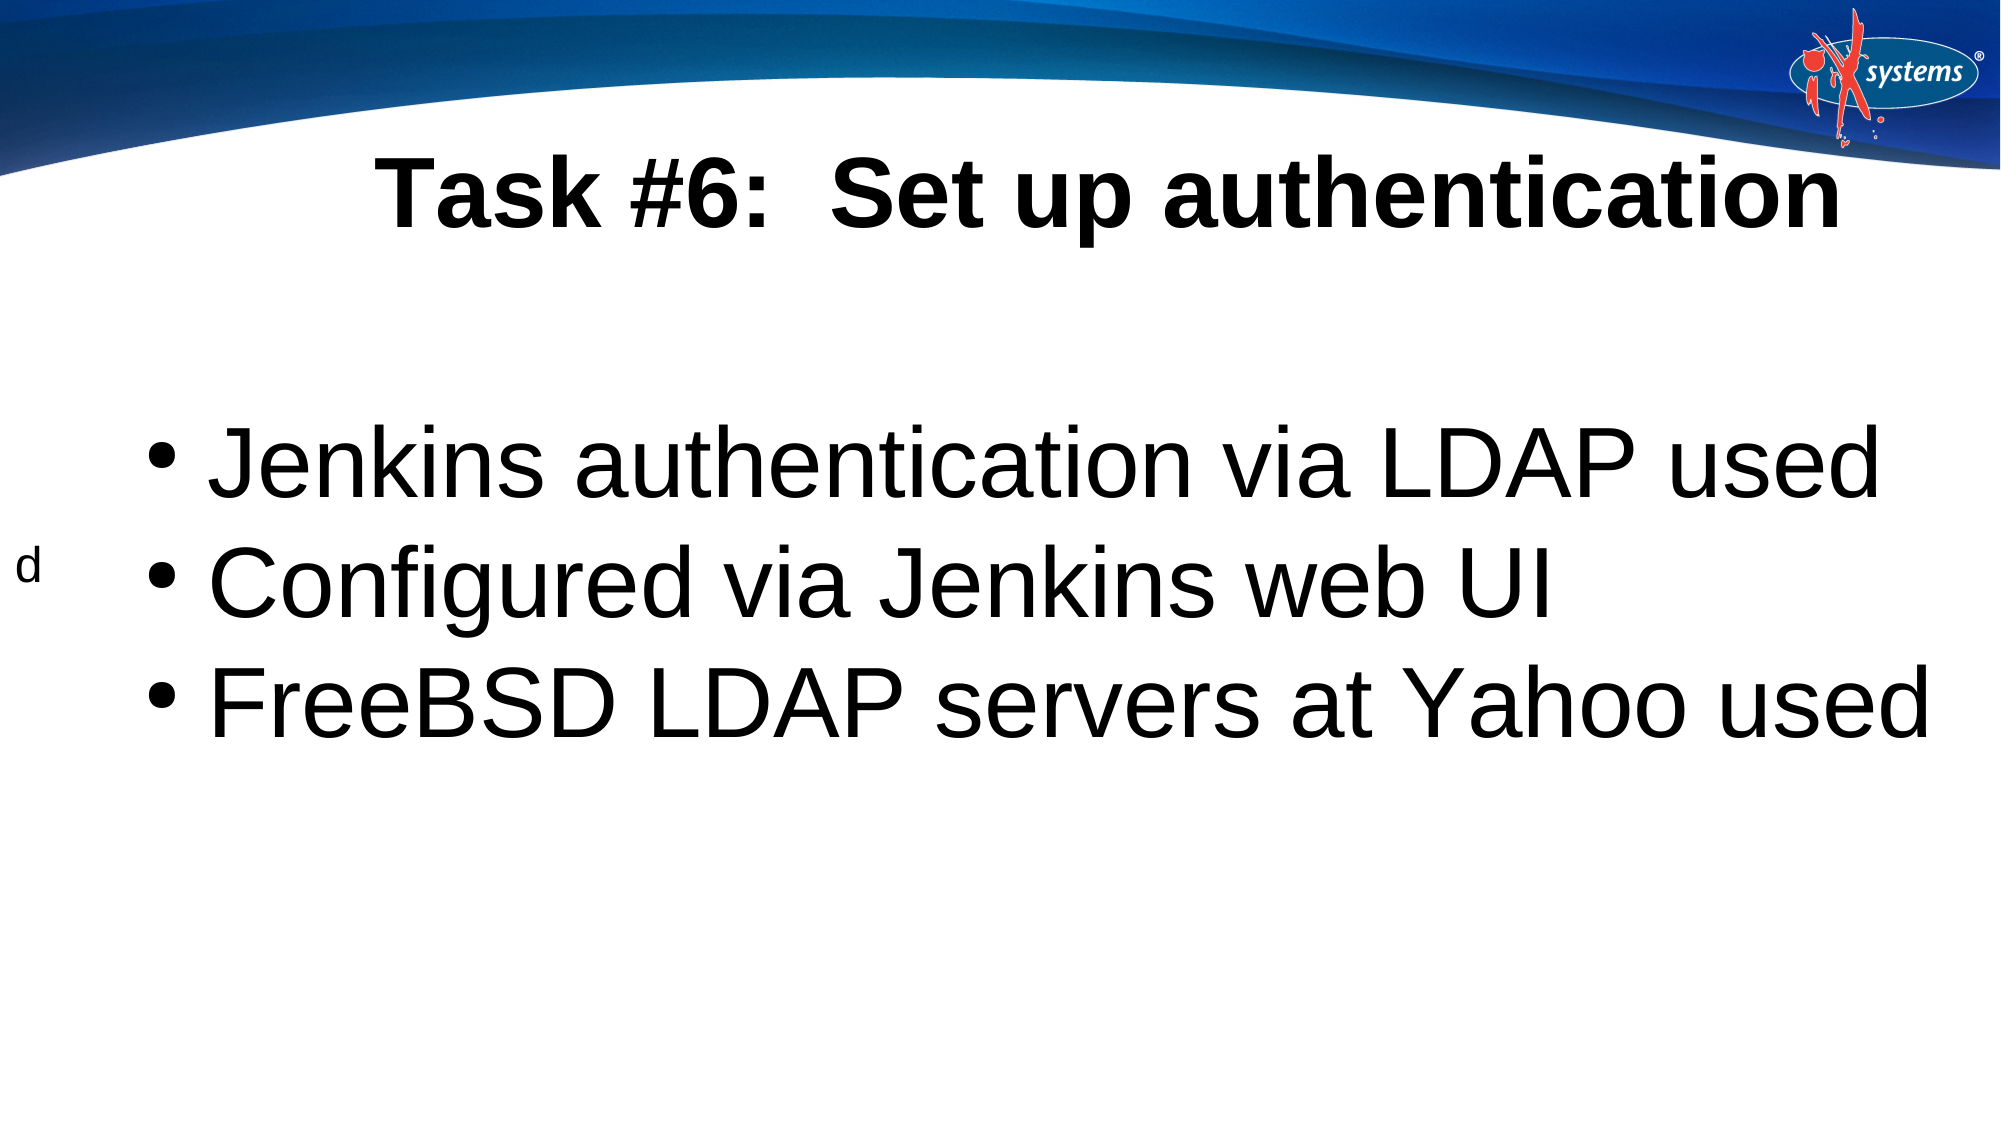

d
Task #6: Set up authentication
 Jenkins authentication via LDAP used
 Configured via Jenkins web UI
 FreeBSD LDAP servers at Yahoo used